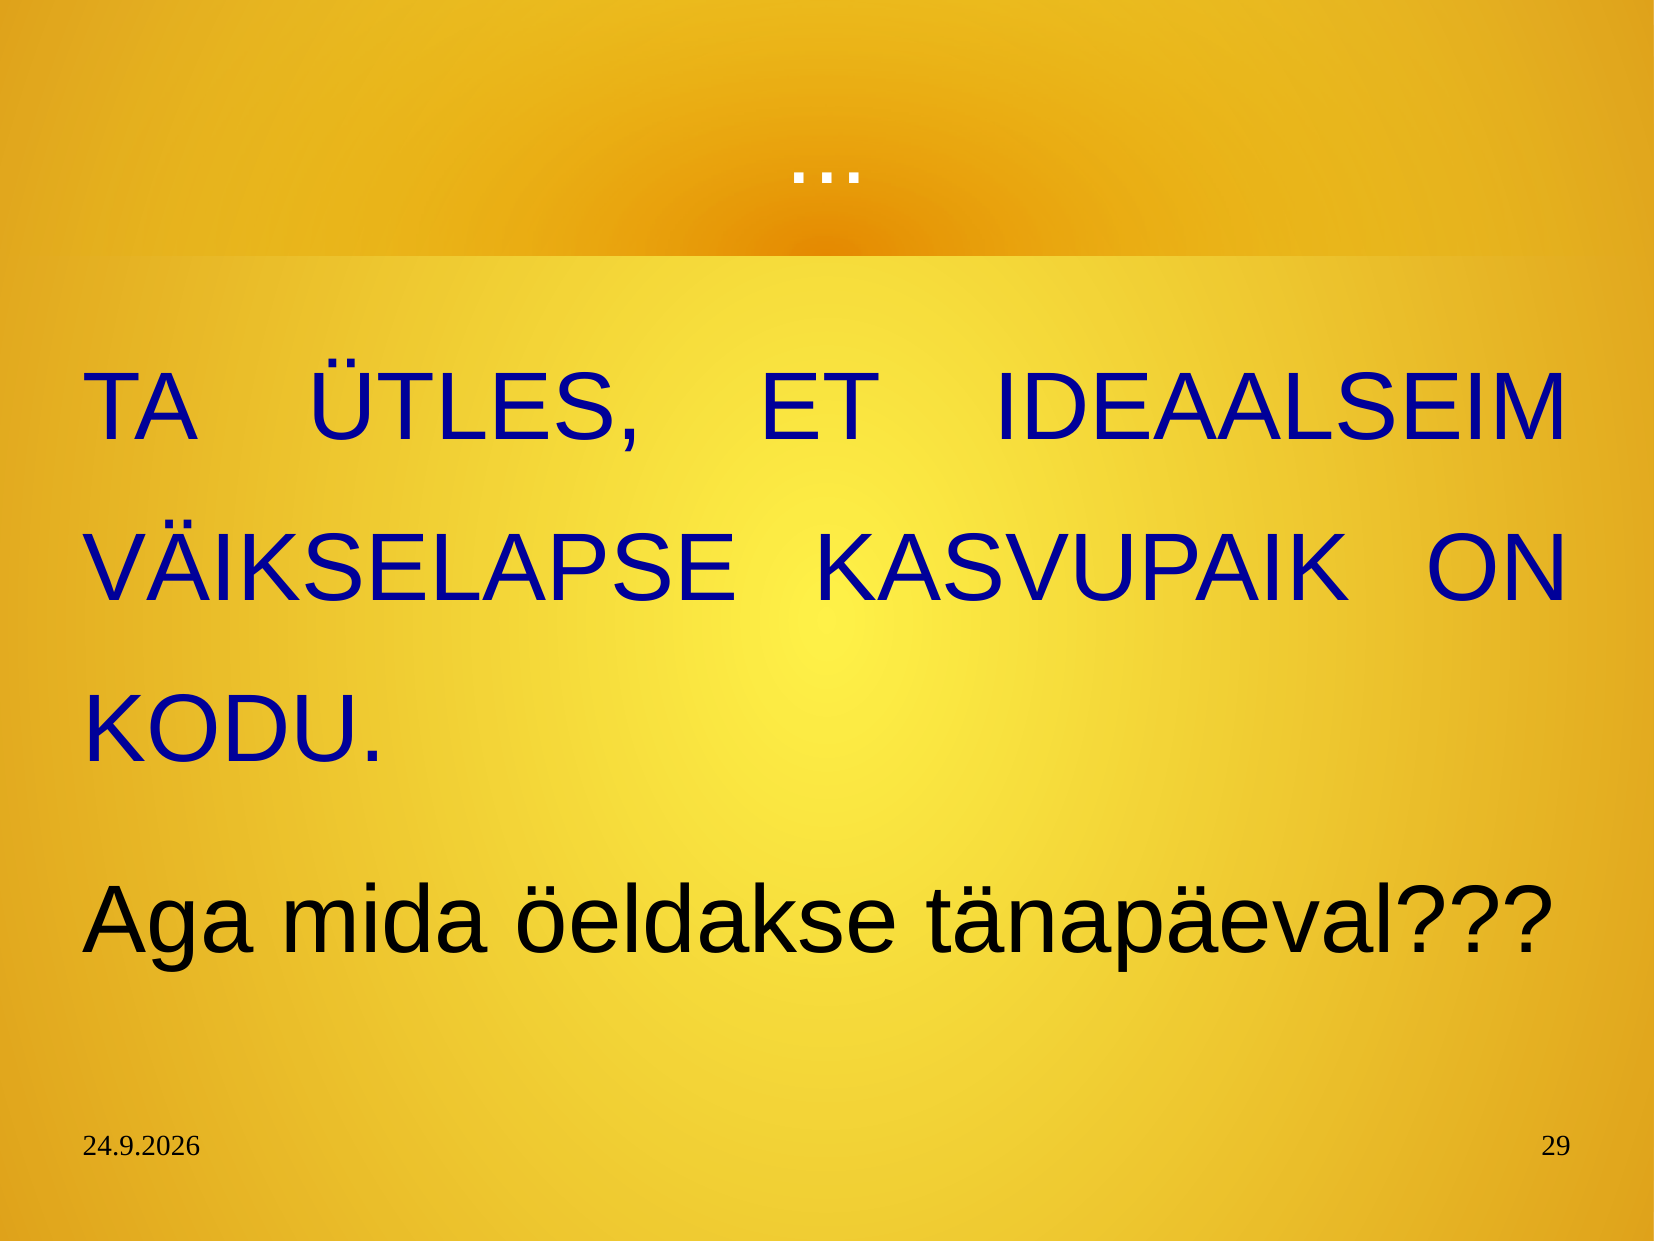

# ...
TA ÜTLES, ET IDEAALSEIM VÄIKSELAPSE KASVUPAIK ON KODU.
Aga mida öeldakse tänapäeval???
29